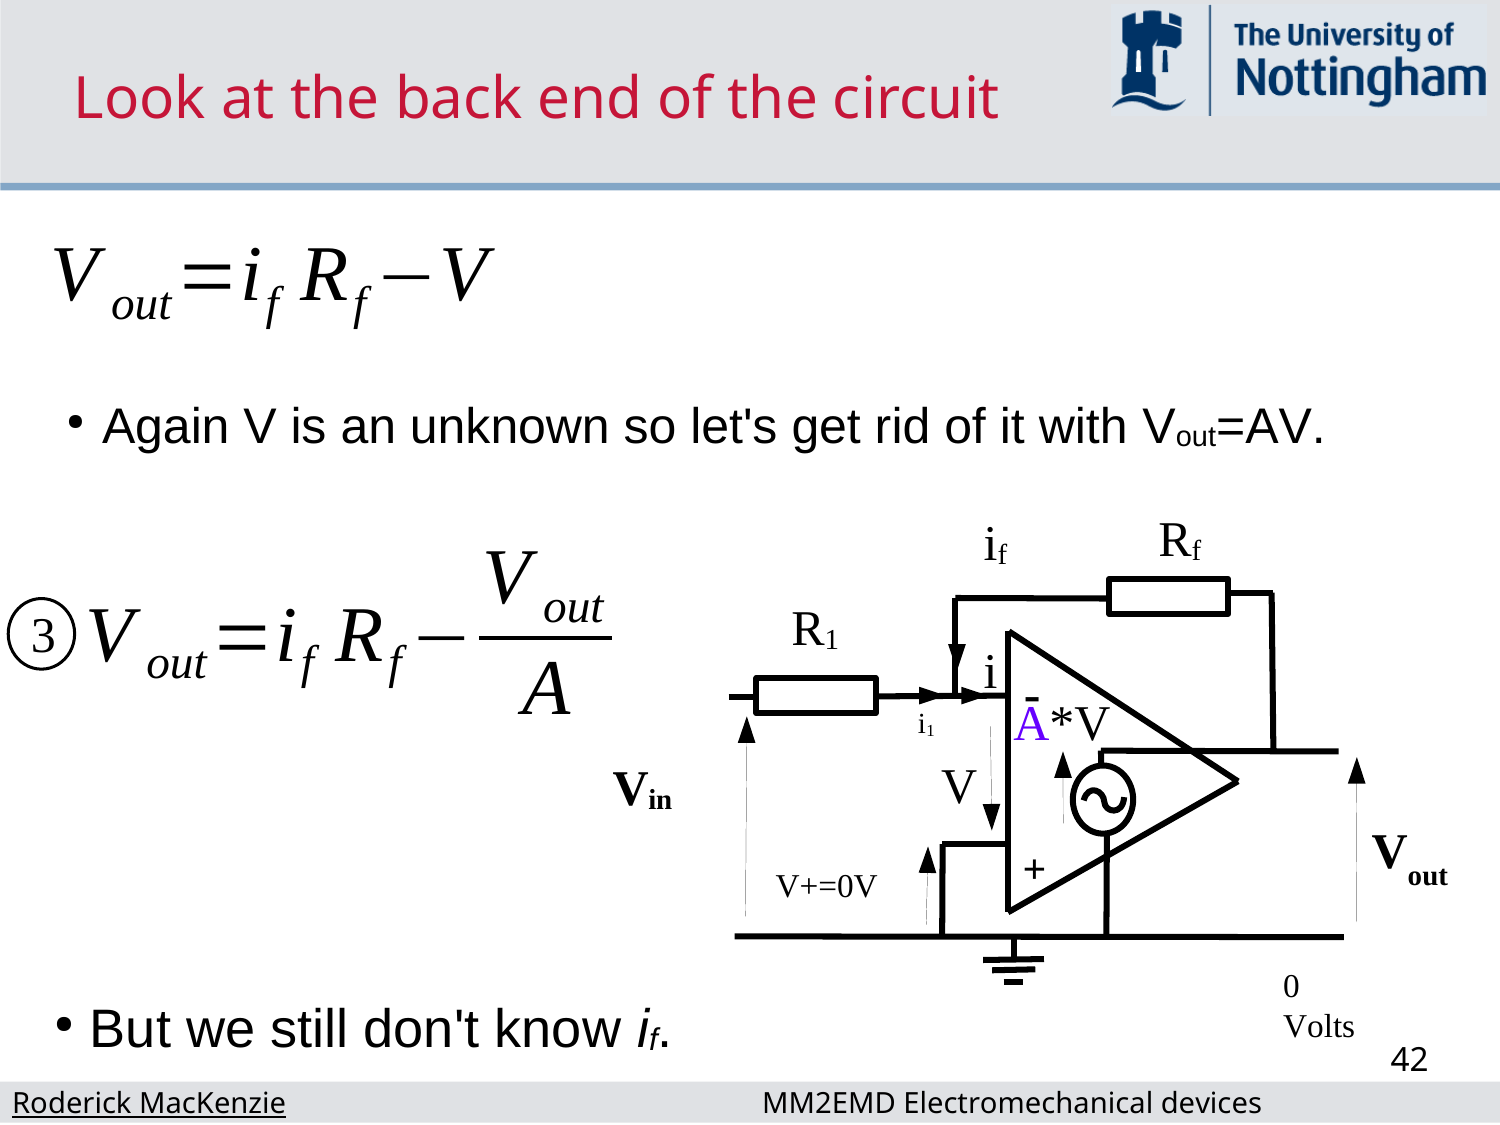

# Look at the back end of the circuit
Again V is an unknown so let's get rid of it with Vout=AV.
Rf
if
R1
i
-
A*V
i1
V
Vin
Vout
+
V+=0V
0 Volts
3
But we still don't know if.